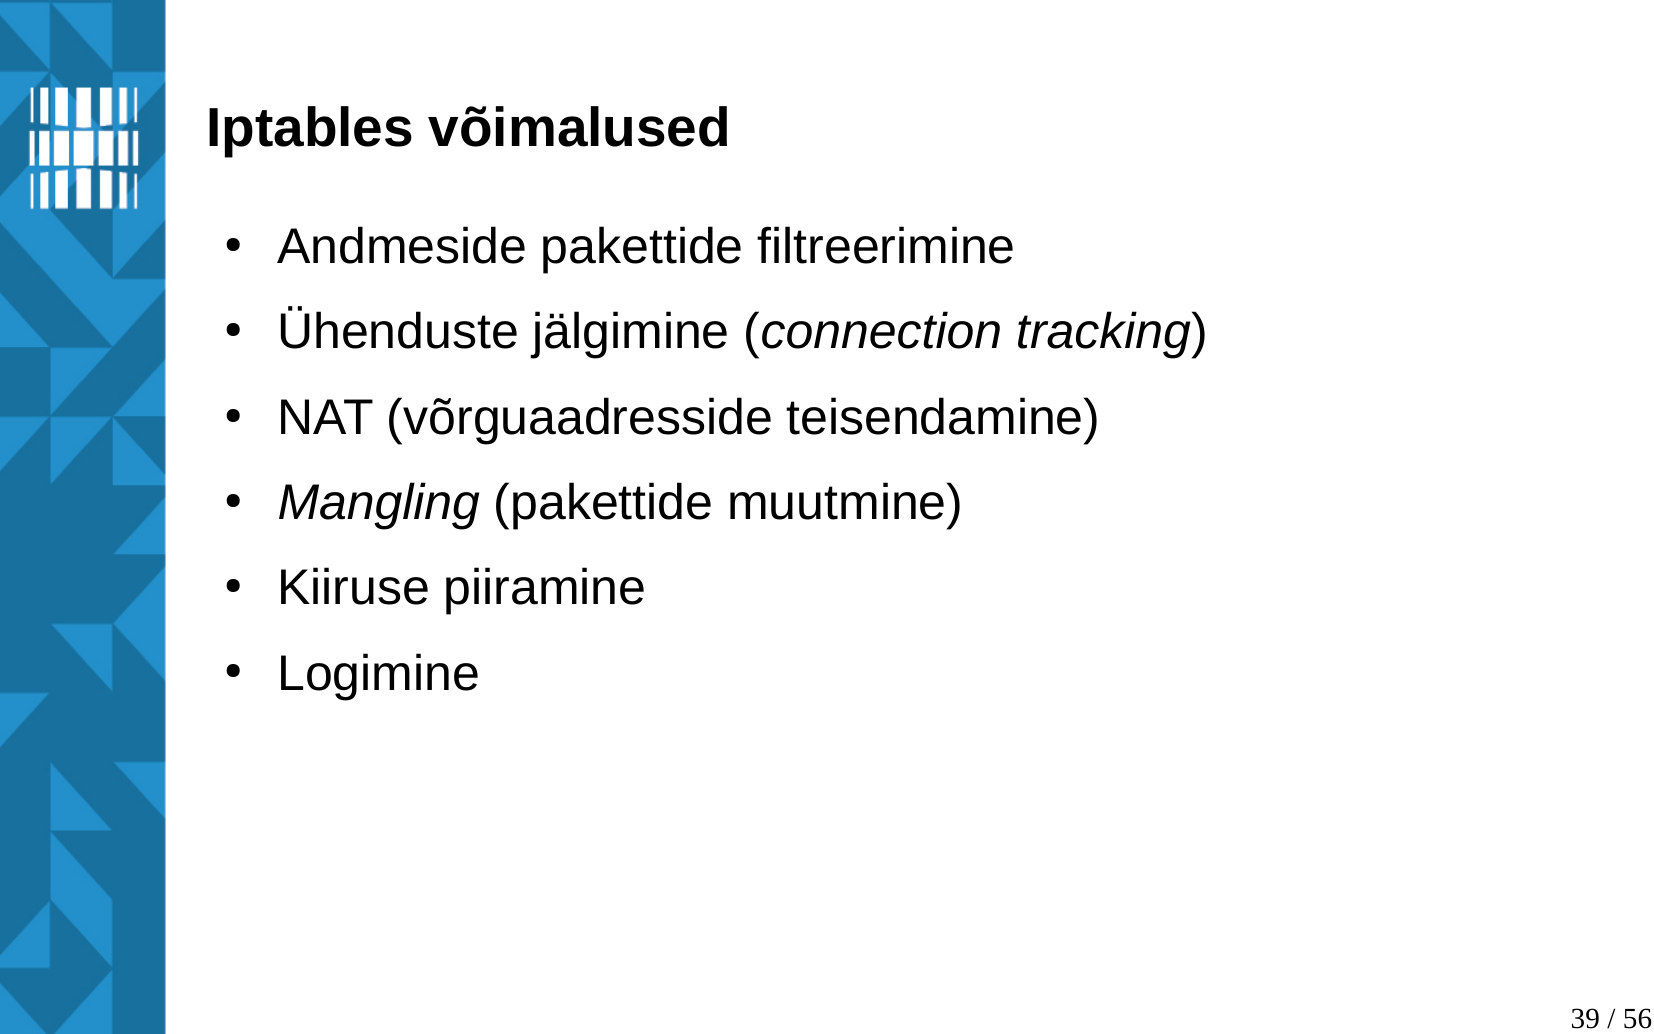

# Iptables võimalused
Andmeside pakettide filtreerimine
Ühenduste jälgimine (connection tracking)
NAT (võrguaadresside teisendamine)
Mangling (pakettide muutmine)
Kiiruse piiramine
Logimine
39